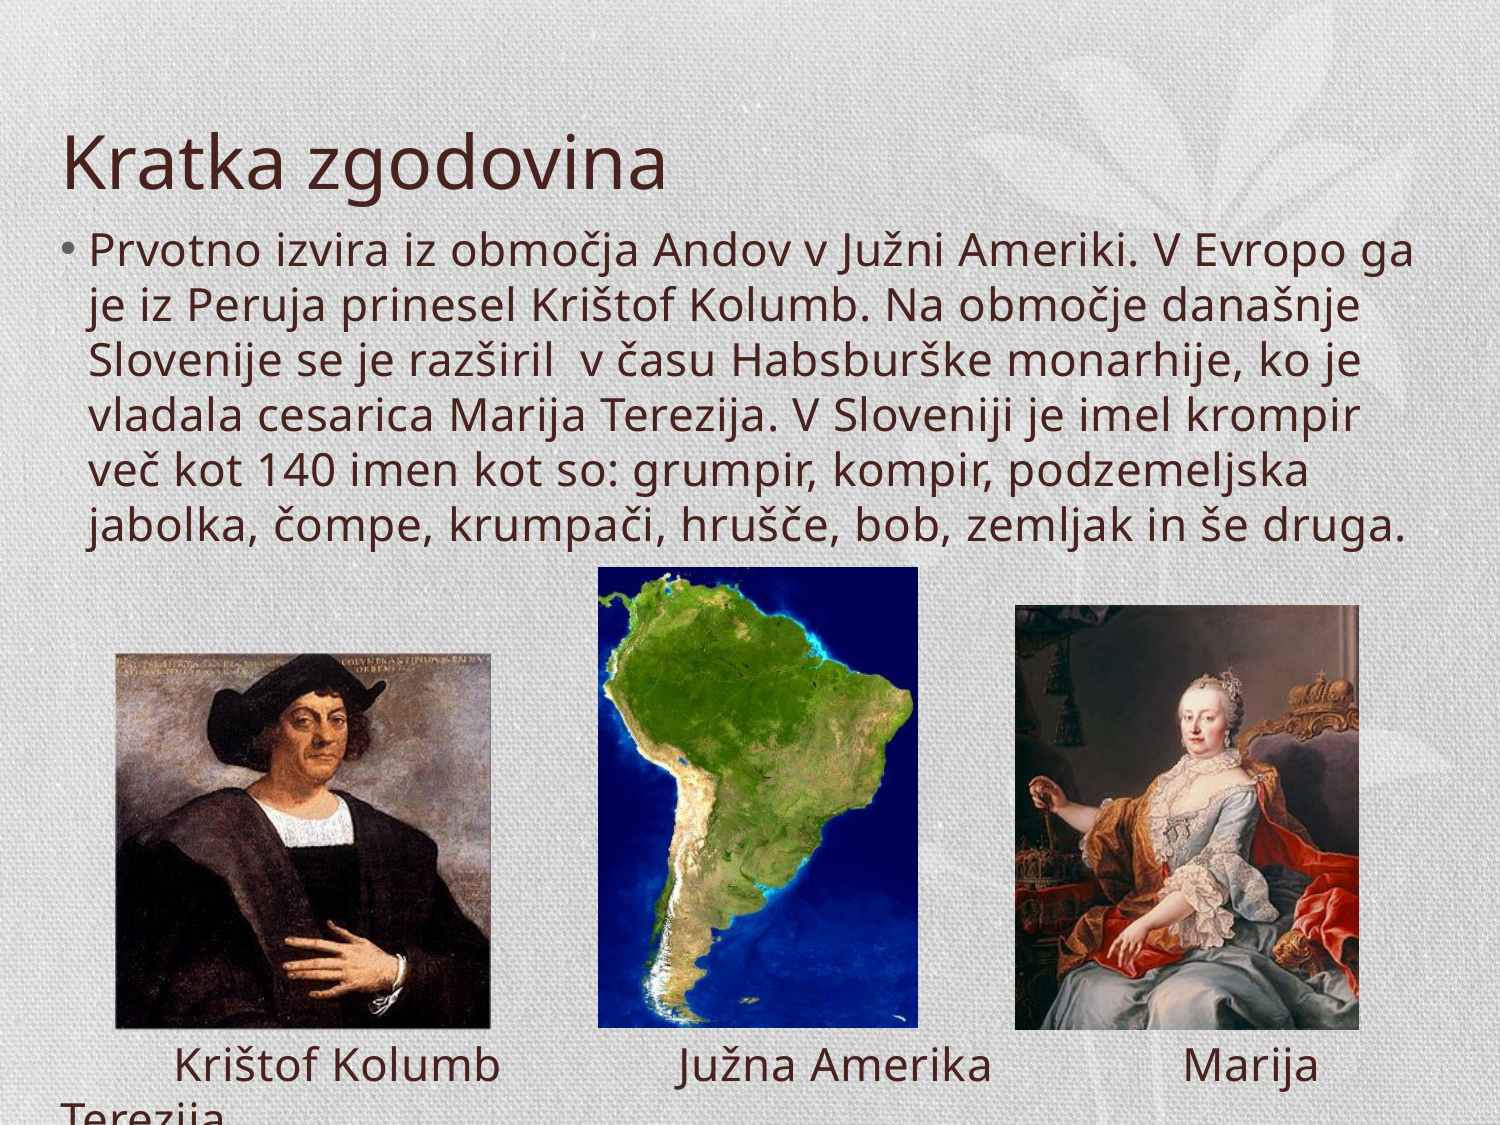

# Kratka zgodovina
Prvotno izvira iz območja Andov v Južni Ameriki. V Evropo ga je iz Peruja prinesel Krištof Kolumb. Na območje današnje Slovenije se je razširil v času Habsburške monarhije, ko je vladala cesarica Marija Terezija. V Sloveniji je imel krompir več kot 140 imen kot so: grumpir, kompir, podzemeljska jabolka, čompe, krumpači, hrušče, bob, zemljak in še druga.
 Krištof Kolumb Južna Amerika Marija Terezija